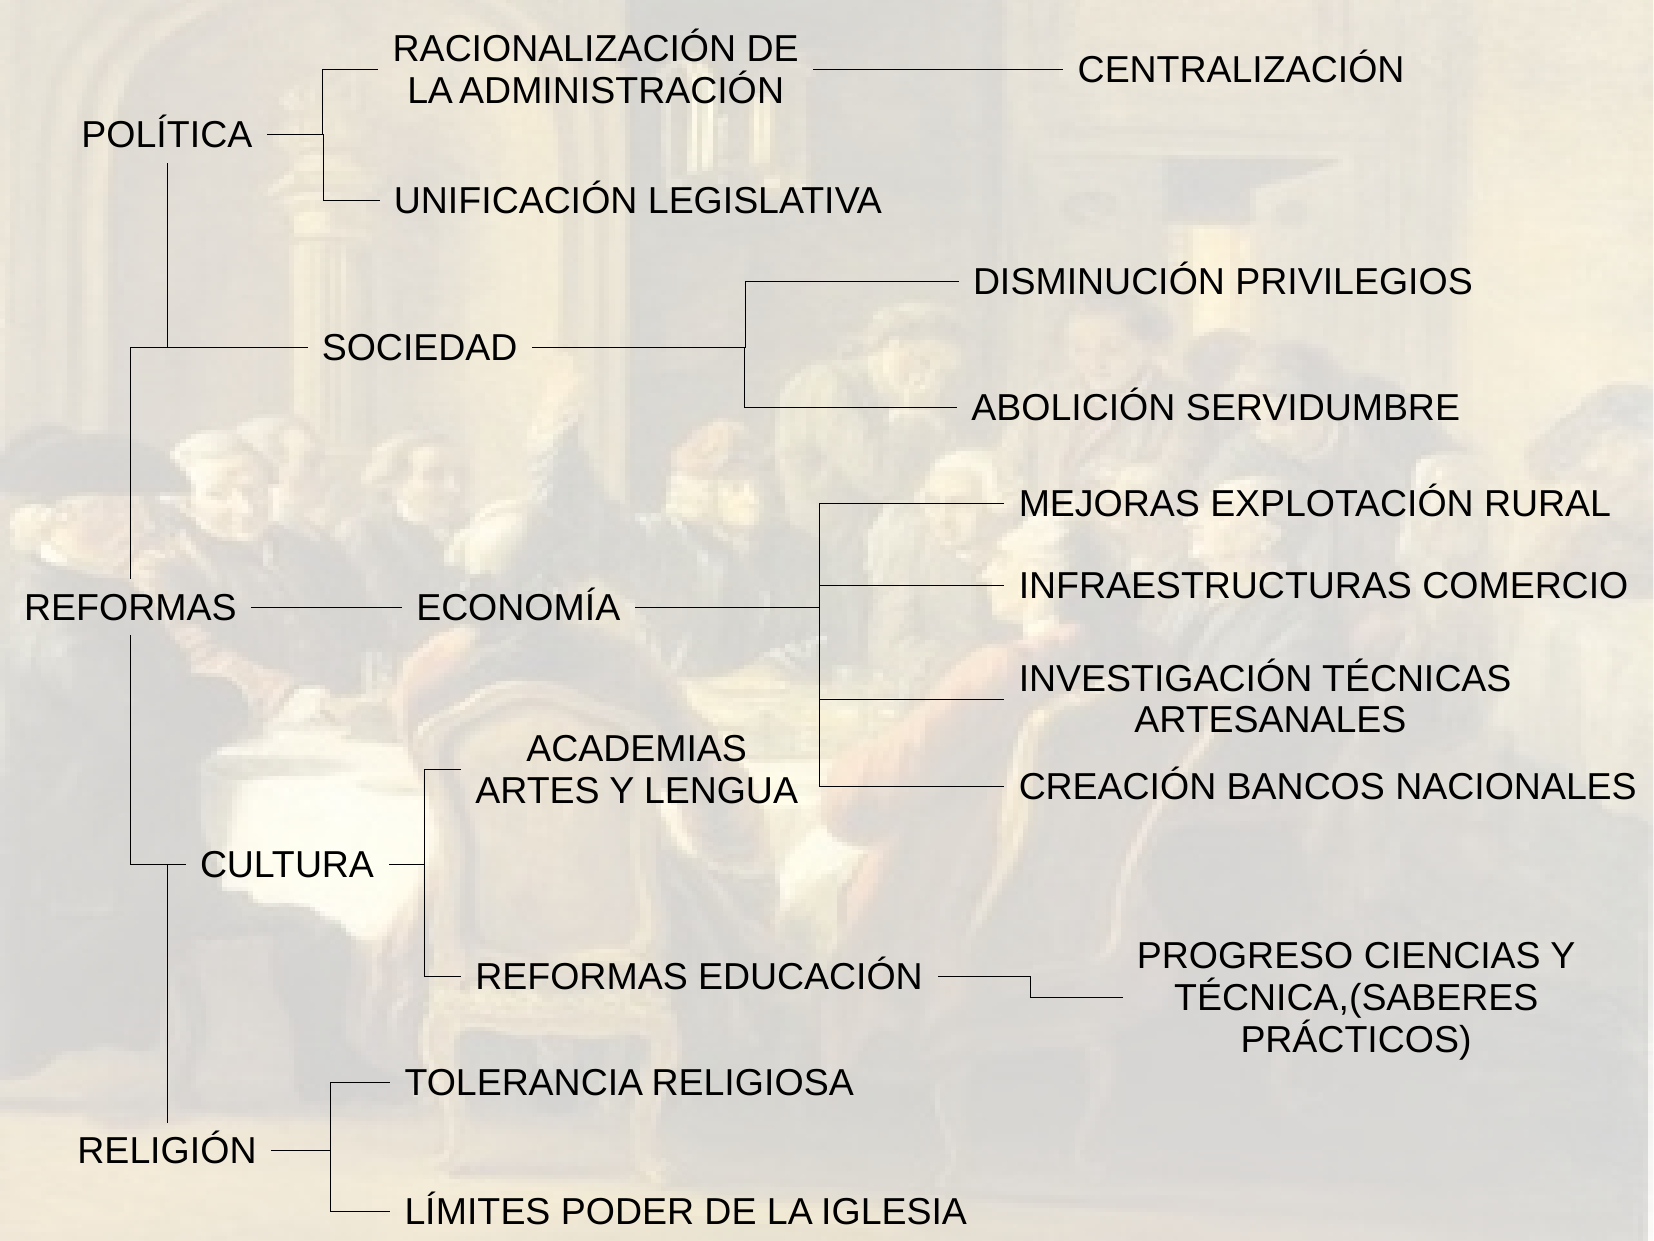

RACIONALIZACIÓN DE
LA ADMINISTRACIÓN
CENTRALIZACIÓN
POLÍTICA
UNIFICACIÓN LEGISLATIVA
DISMINUCIÓN PRIVILEGIOS
SOCIEDAD
ABOLICIÓN SERVIDUMBRE
MEJORAS EXPLOTACIÓN RURAL
INFRAESTRUCTURAS COMERCIO
REFORMAS
ECONOMÍA
INVESTIGACIÓN TÉCNICAS
 ARTESANALES
ACADEMIAS
ARTES Y LENGUA
CREACIÓN BANCOS NACIONALES
CULTURA
PROGRESO CIENCIAS Y
TÉCNICA,(SABERES
PRÁCTICOS)
REFORMAS EDUCACIÓN
TOLERANCIA RELIGIOSA
RELIGIÓN
LÍMITES PODER DE LA IGLESIA